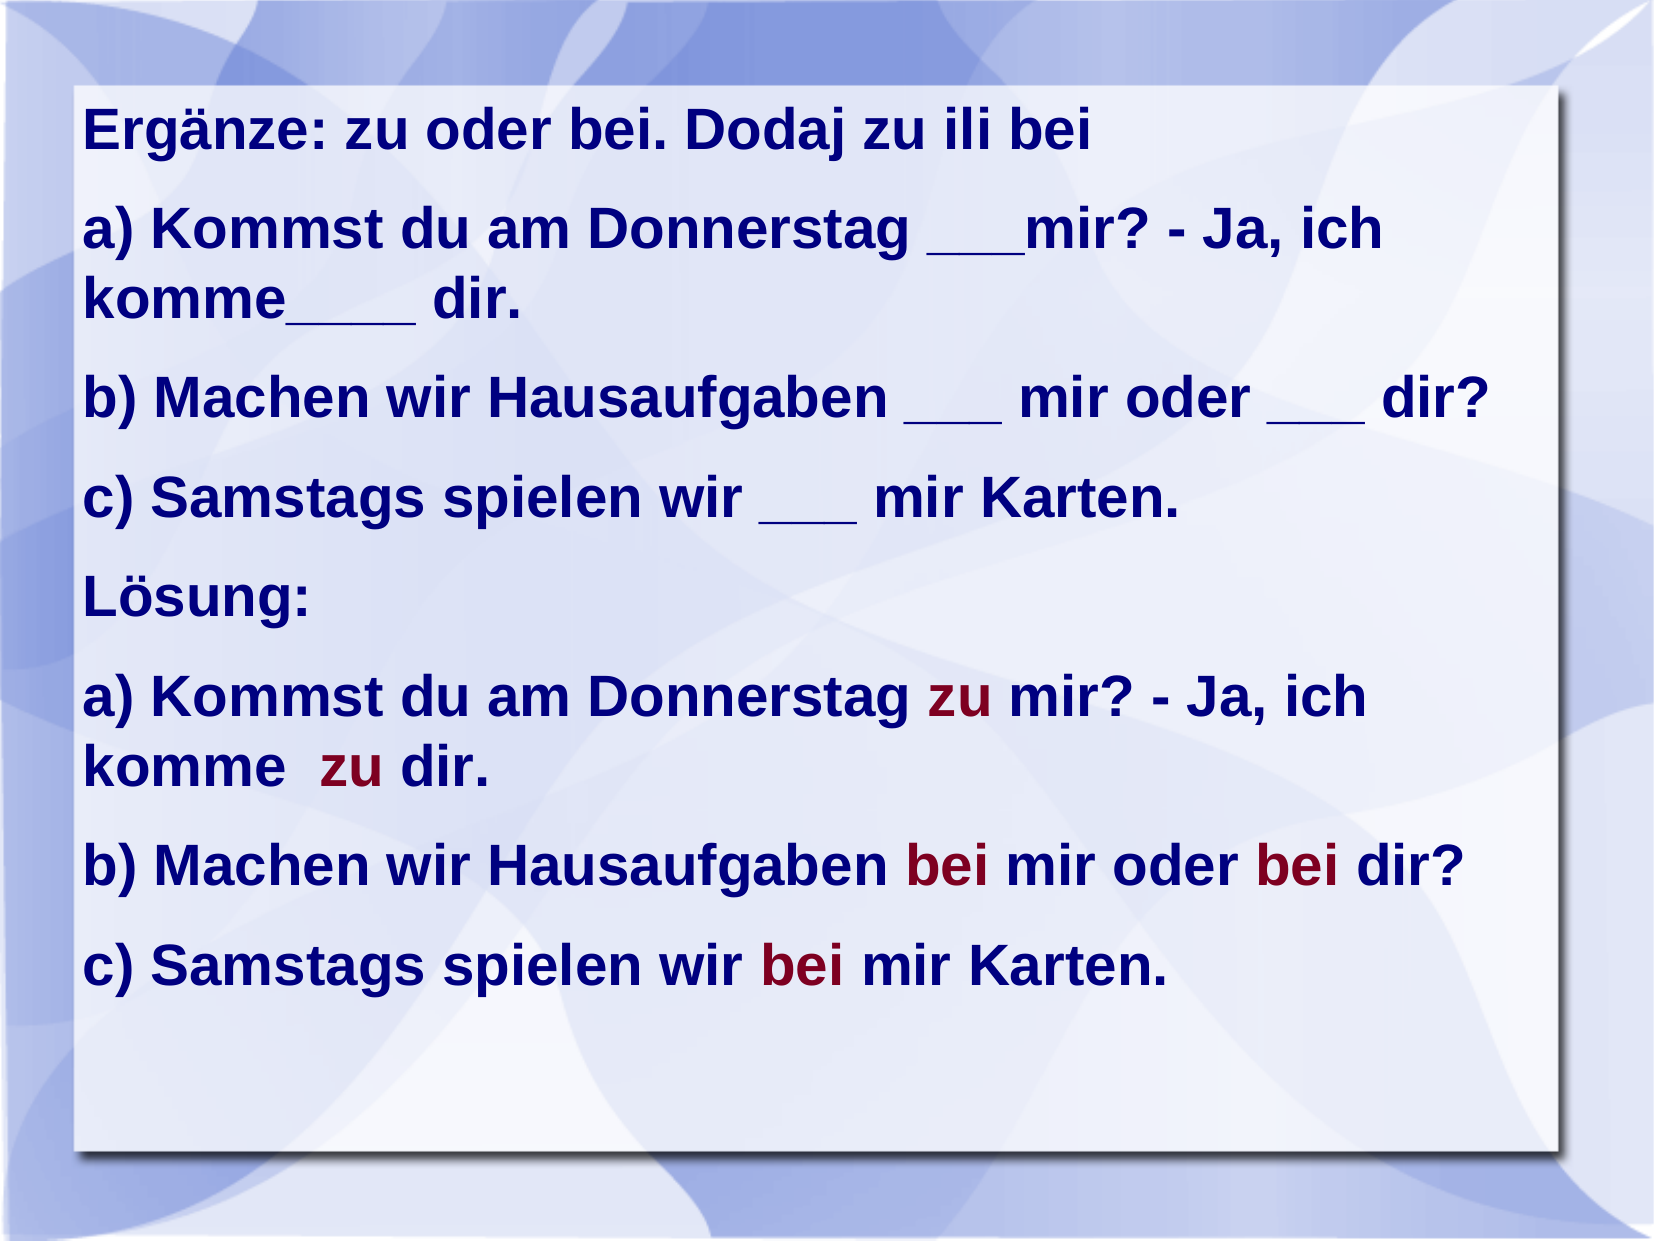

# Ergänze: zu oder bei. Dodaj zu ili bei
a) Kommst du am Donnerstag ___mir? - Ja, ich komme____ dir.
b) Machen wir Hausaufgaben ___ mir oder ___ dir?
c) Samstags spielen wir ___ mir Karten.
Lösung:
a) Kommst du am Donnerstag zu mir? - Ja, ich komme zu dir.
b) Machen wir Hausaufgaben bei mir oder bei dir?
c) Samstags spielen wir bei mir Karten.